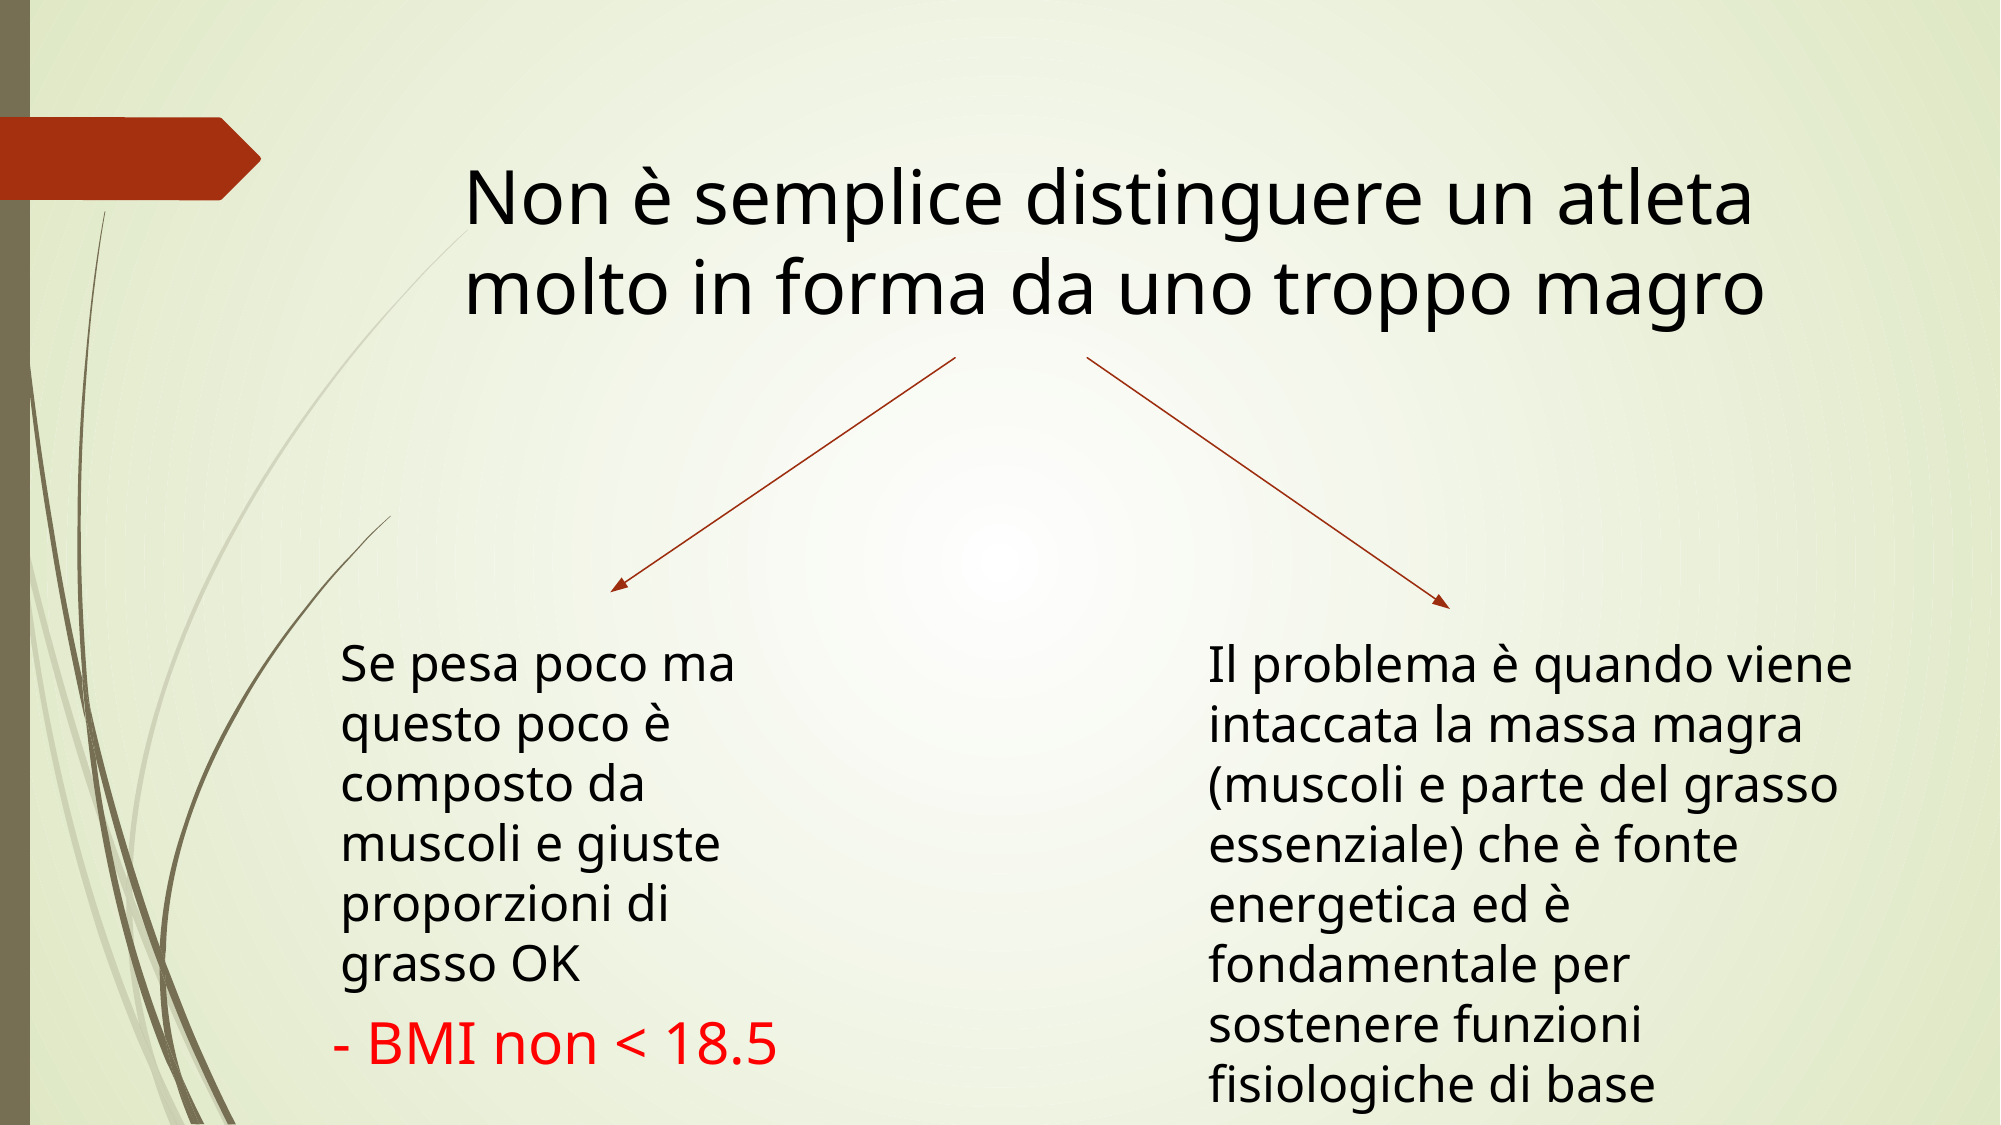

Non è semplice distinguere un atleta molto in forma da uno troppo magro
Se pesa poco ma questo poco è composto da muscoli e giuste proporzioni di grasso OK
Il problema è quando viene intaccata la massa magra (muscoli e parte del grasso essenziale) che è fonte energetica ed è fondamentale per sostenere funzioni fisiologiche di base
- BMI non < 18.5